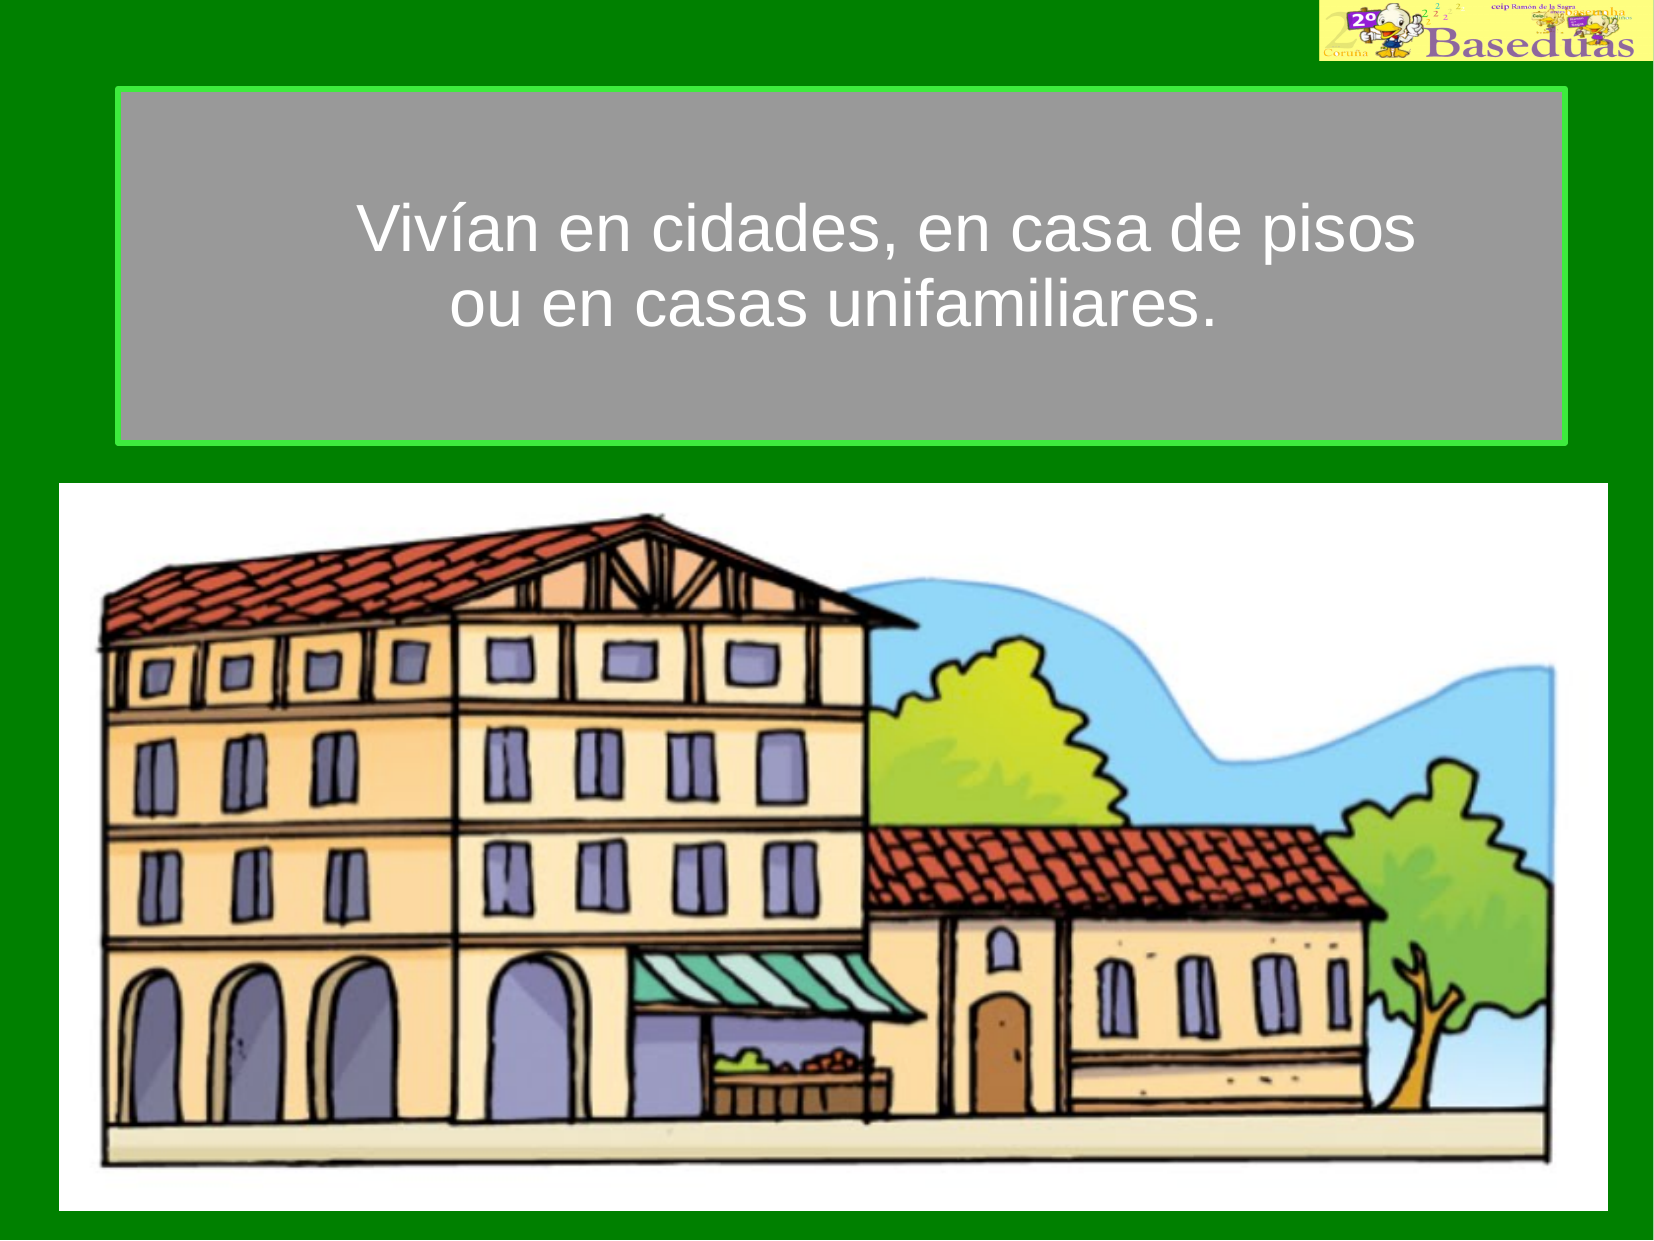

Vivían en cidades, en casa de pisos
 ou en casas unifamiliares.